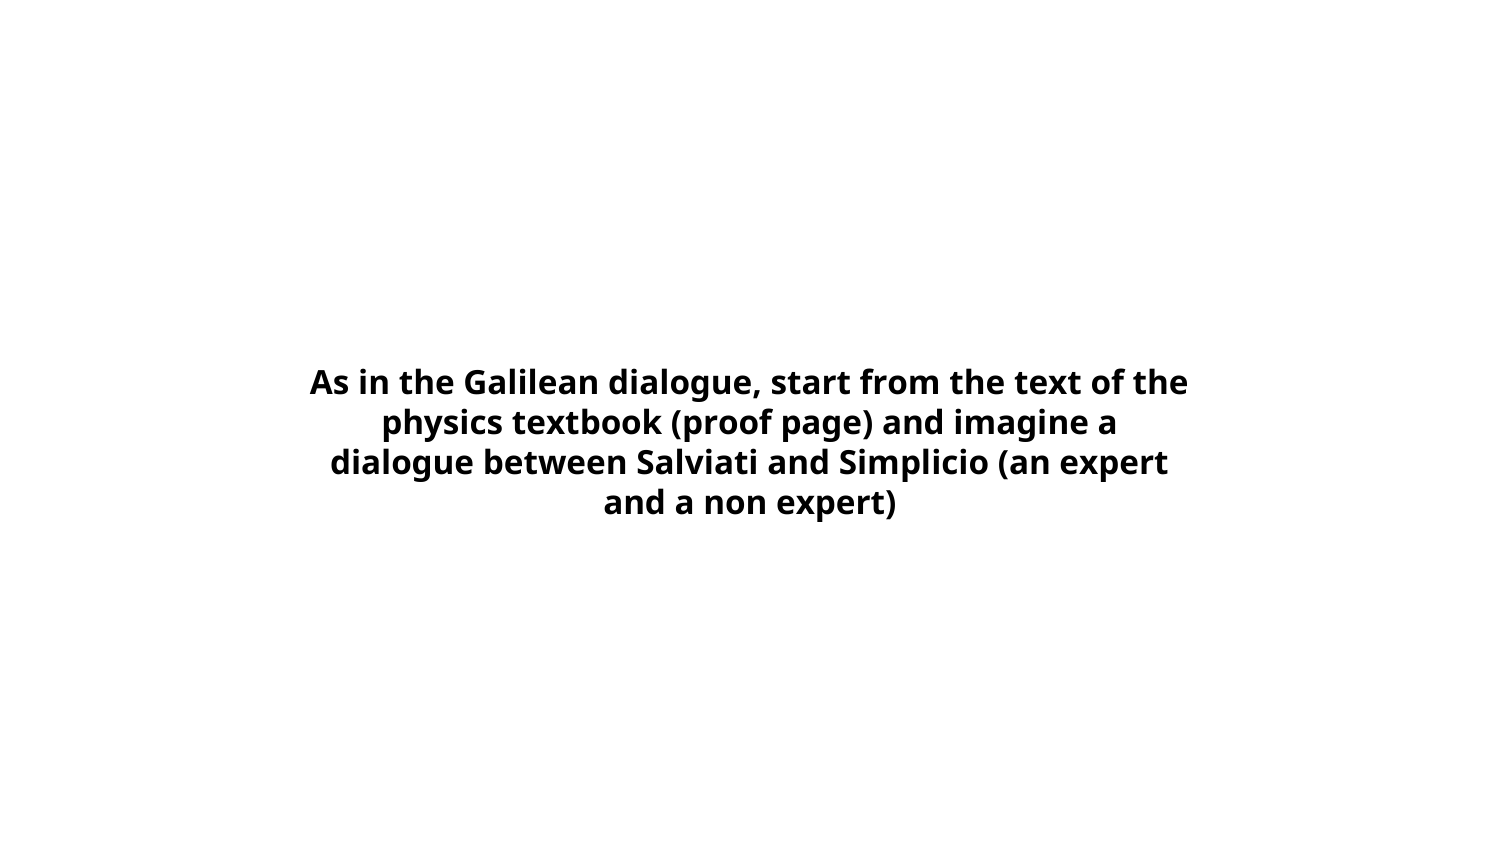

As in the Galilean dialogue, start from the text of the physics textbook (proof page) and imagine a dialogue between Salviati and Simplicio (an expert and a non expert)